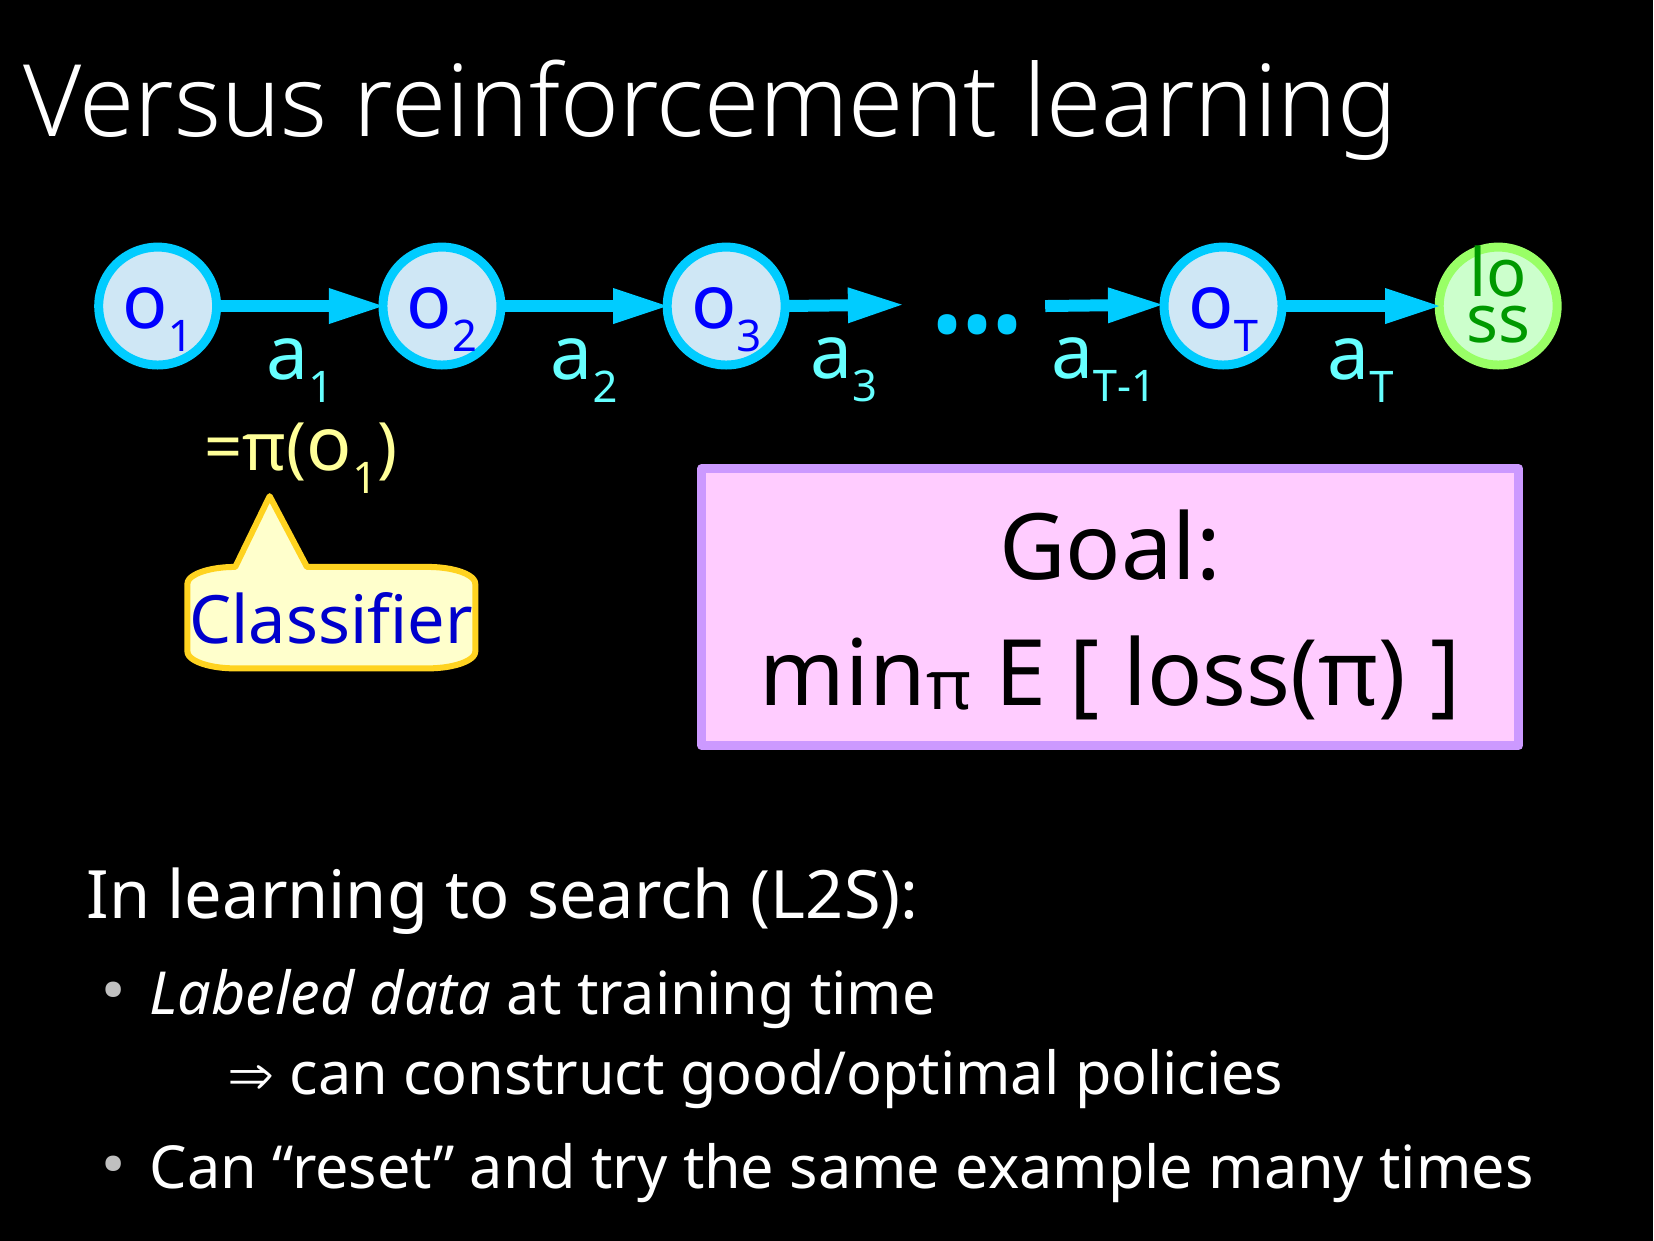

# Versus reinforcement learning
…
In learning to search (L2S):
Labeled data at training time
 Þ can construct good/optimal policies
Can “reset” and try the same example many times
o1
o2
o3
oT
lo
ss
=π(o1)
Goal:
minπ E [ loss(π) ]
Classifier